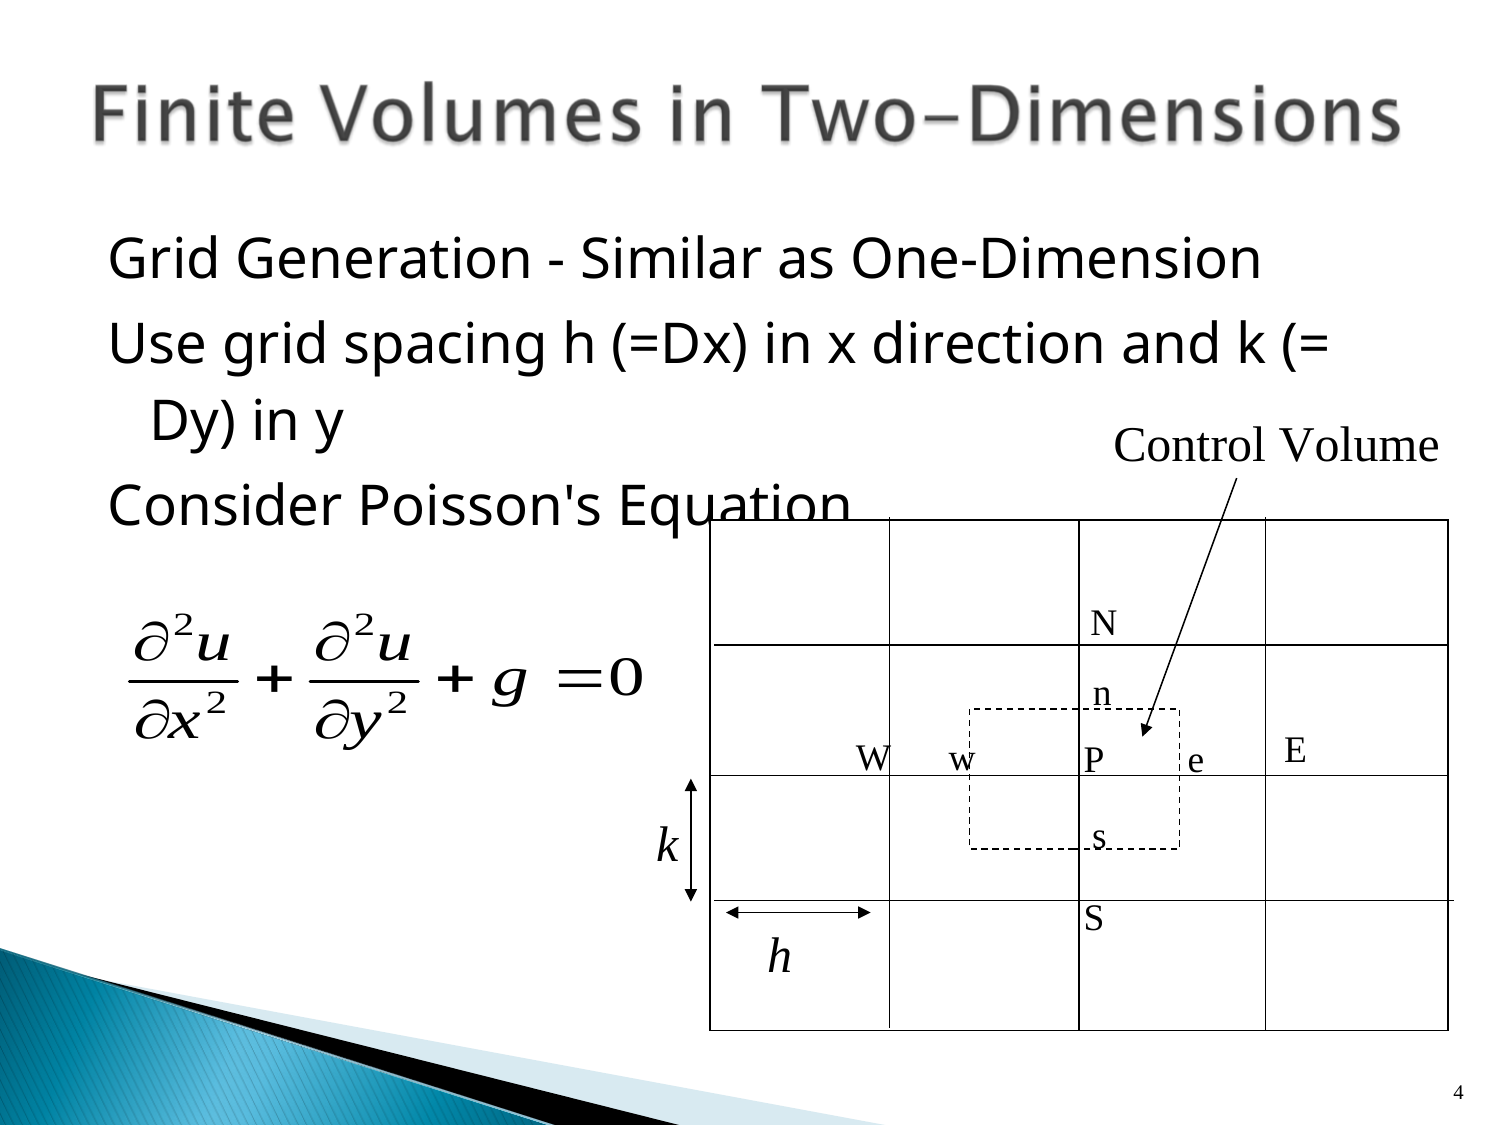

# Grid Generation - Similar as One-Dimension
Use grid spacing h (=Dx) in x direction and k (= Dy) in y
Consider Poisson's Equation
Control Volume
N
E
W
P
S
n
w
e
s
k
h